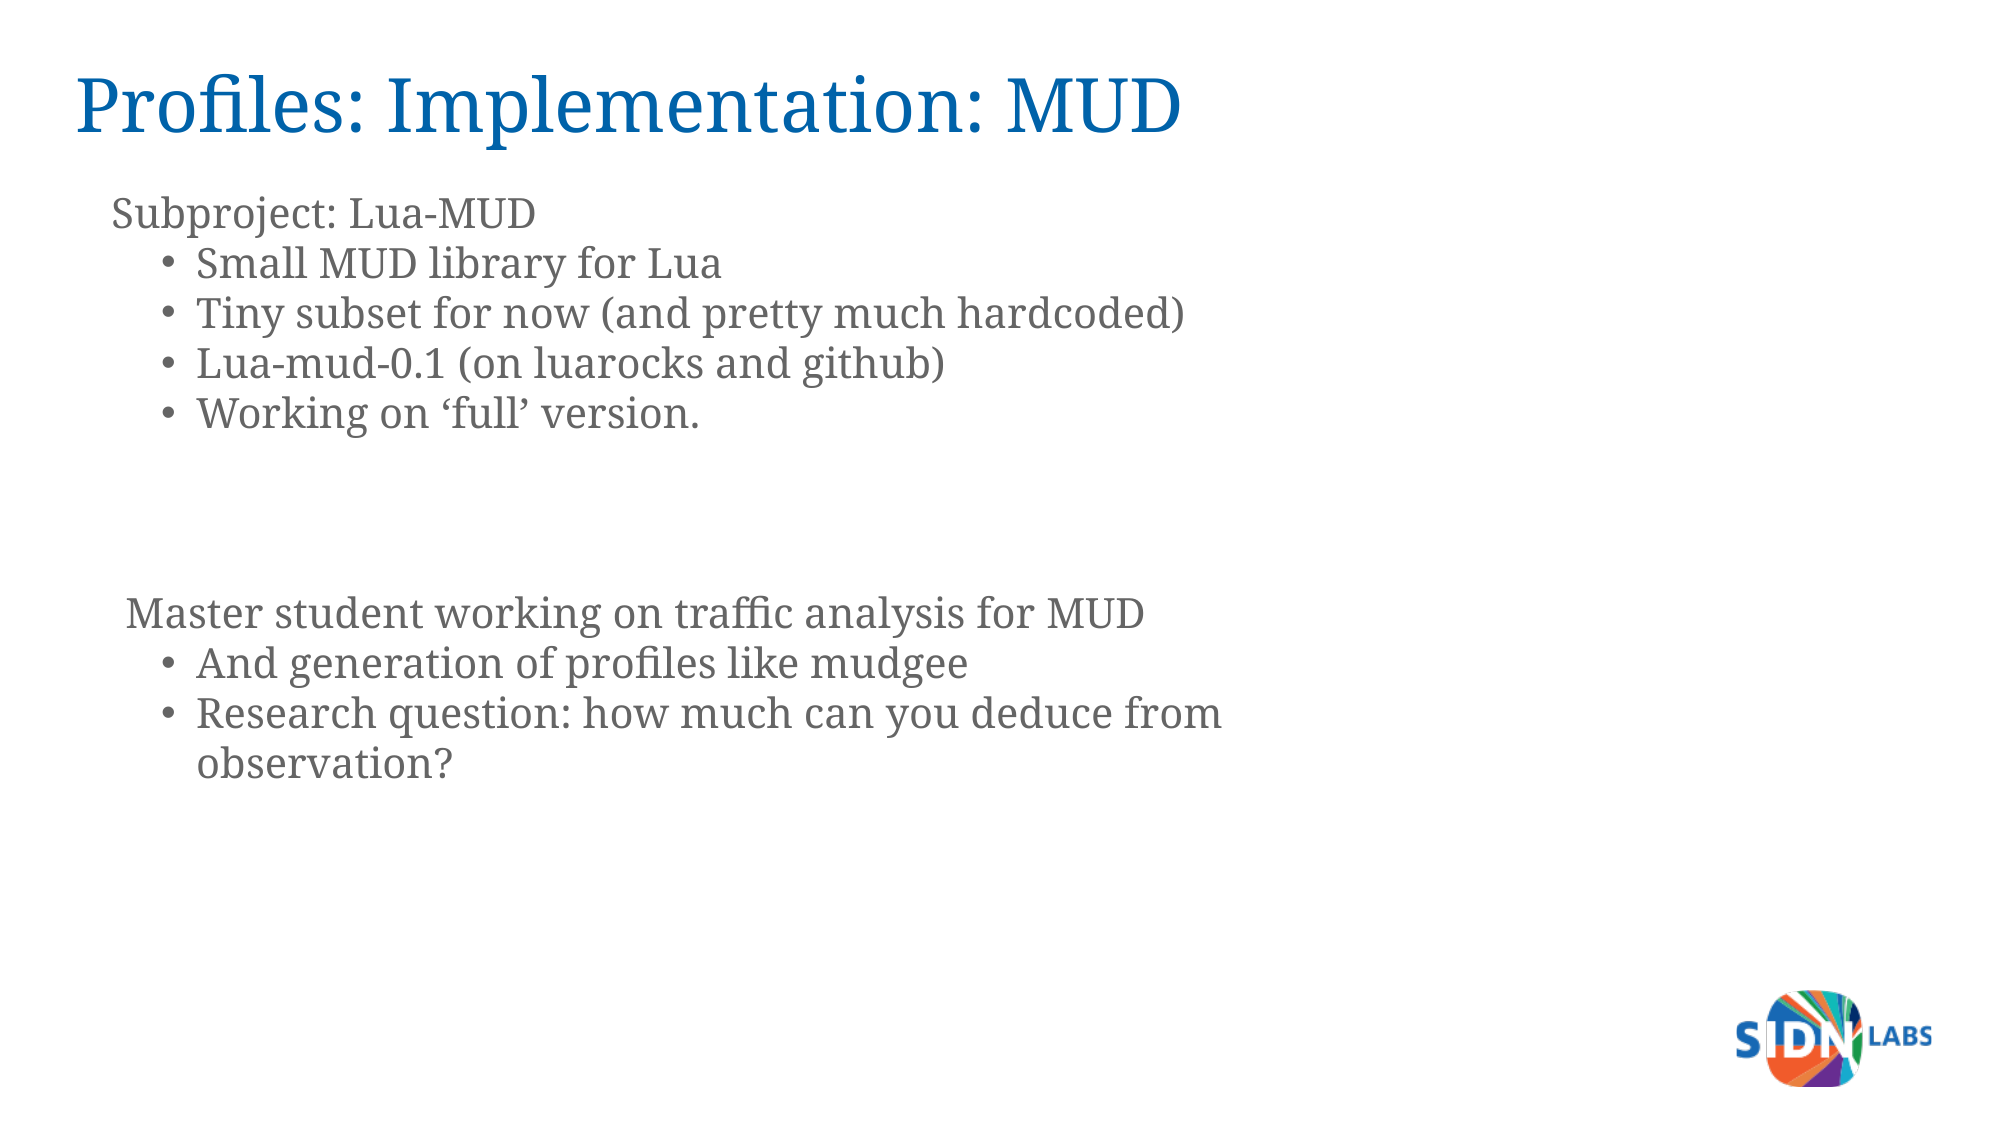

Profiles: Implementation: MUD
 Subproject: Lua-MUD
Small MUD library for Lua
Tiny subset for now (and pretty much hardcoded)
Lua-mud-0.1 (on luarocks and github)
Working on ‘full’ version.
Master student working on traffic analysis for MUD
And generation of profiles like mudgee
Research question: how much can you deduce from observation?